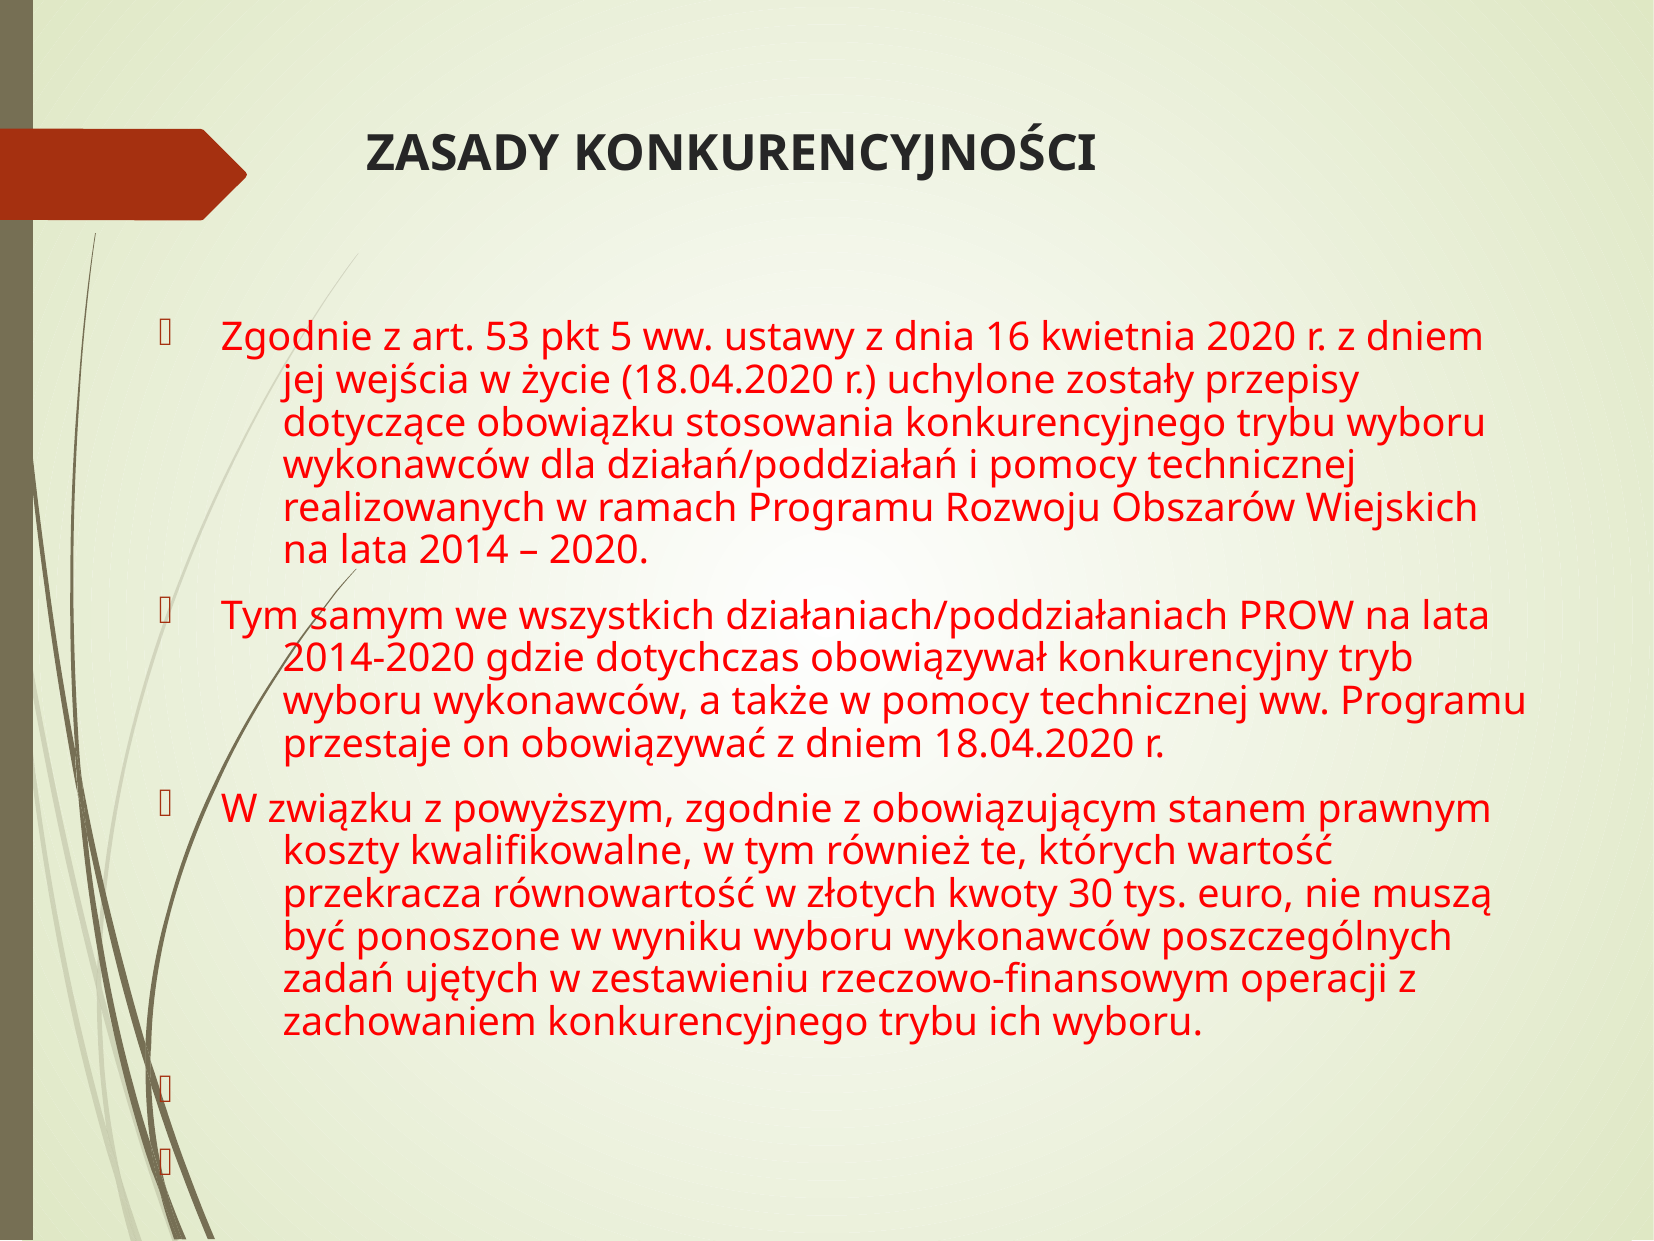

# ZASADY KONKURENCYJNOŚCI
Zgodnie z art. 53 pkt 5 ww. ustawy z dnia 16 kwietnia 2020 r. z dniem jej wejścia w życie (18.04.2020 r.) uchylone zostały przepisy dotyczące obowiązku stosowania konkurencyjnego trybu wyboru wykonawców dla działań/poddziałań i pomocy technicznej realizowanych w ramach Programu Rozwoju Obszarów Wiejskich na lata 2014 – 2020.
Tym samym we wszystkich działaniach/poddziałaniach PROW na lata 2014-2020 gdzie dotychczas obowiązywał konkurencyjny tryb wyboru wykonawców, a także w pomocy technicznej ww. Programu przestaje on obowiązywać z dniem 18.04.2020 r.
W związku z powyższym, zgodnie z obowiązującym stanem prawnym koszty kwalifikowalne, w tym również te, których wartość przekracza równowartość w złotych kwoty 30 tys. euro, nie muszą być ponoszone w wyniku wyboru wykonawców poszczególnych zadań ujętych w zestawieniu rzeczowo-finansowym operacji z zachowaniem konkurencyjnego trybu ich wyboru.